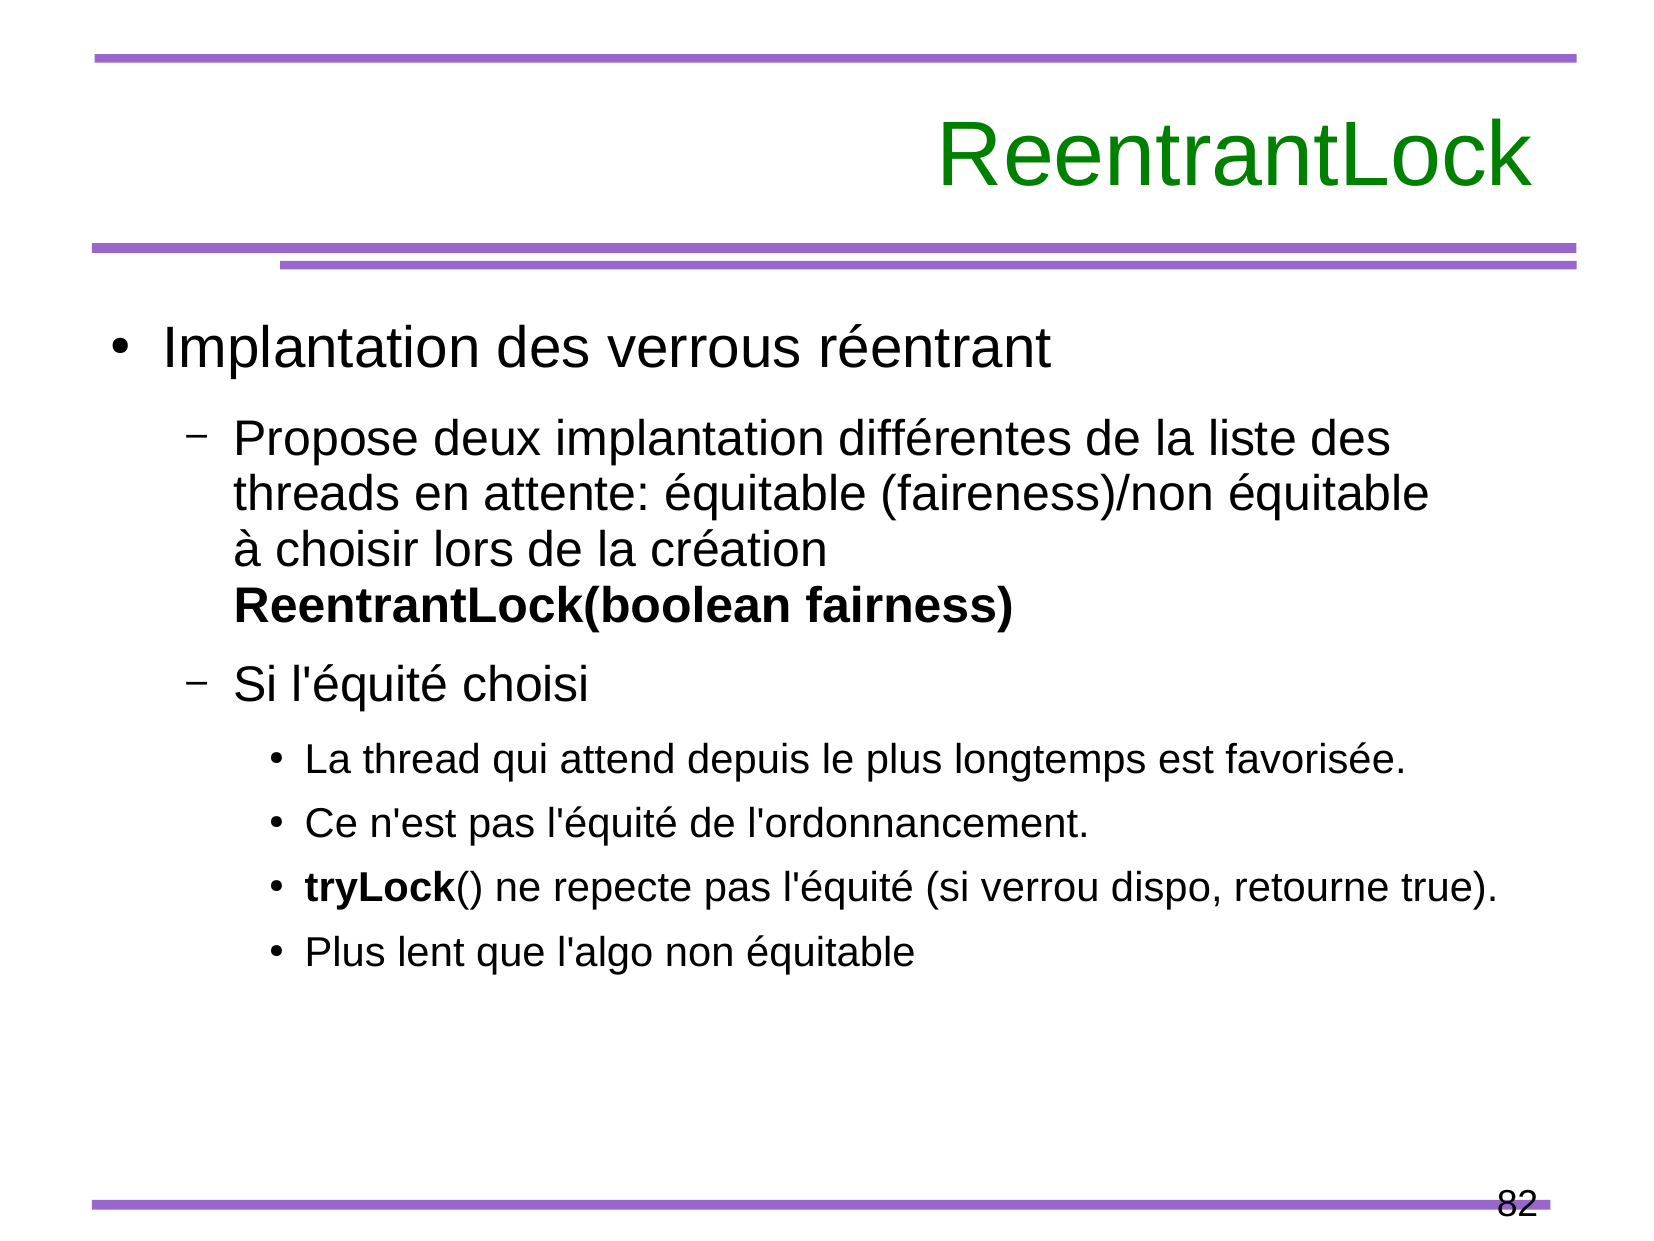

# ReentrantLock
Implantation des verrous réentrant
Propose deux implantation différentes de la liste des threads en attente: équitable (faireness)/non équitable
à choisir lors de la création
ReentrantLock(boolean fairness)
Si l'équité choisi
La thread qui attend depuis le plus longtemps est favorisée.
Ce n'est pas l'équité de l'ordonnancement.
tryLock() ne repecte pas l'équité (si verrou dispo, retourne true).
Plus lent que l'algo non équitable